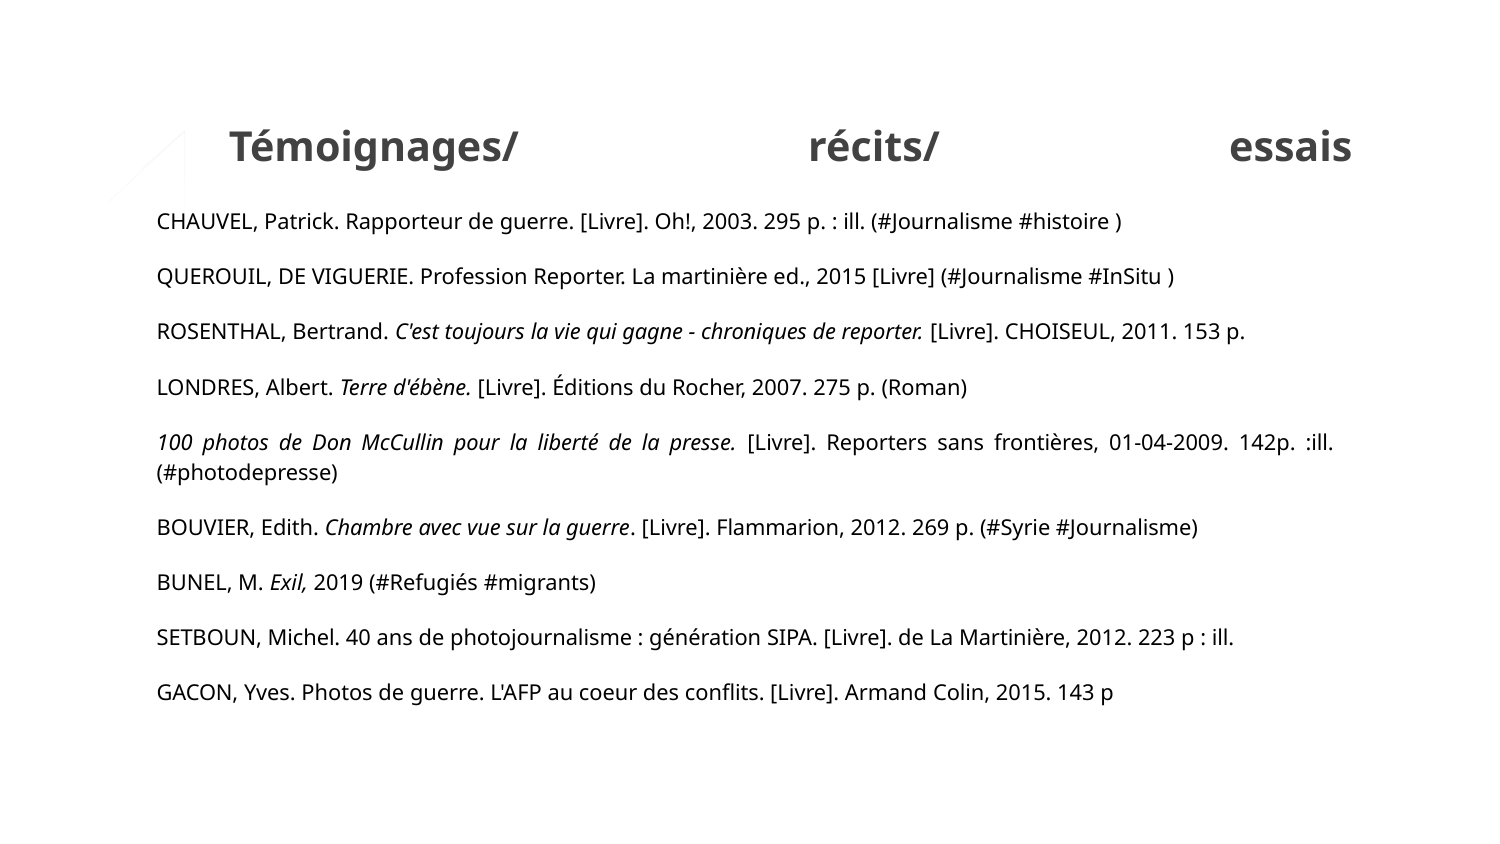

# Témoignages/ récits/ essais
CHAUVEL, Patrick. Rapporteur de guerre. [Livre]. Oh!, 2003. 295 p. : ill. (#Journalisme #histoire )
QUEROUIL, DE VIGUERIE. Profession Reporter. La martinière ed., 2015 [Livre] (#Journalisme #InSitu )
ROSENTHAL, Bertrand. C'est toujours la vie qui gagne - chroniques de reporter. [Livre]. CHOISEUL, 2011. 153 p.
LONDRES, Albert. Terre d'ébène. [Livre]. Éditions du Rocher, 2007. 275 p. (Roman)
100 photos de Don McCullin pour la liberté de la presse. [Livre]. Reporters sans frontières, 01-04-2009. 142p. :ill. (#photodepresse)
BOUVIER, Edith. Chambre avec vue sur la guerre. [Livre]. Flammarion, 2012. 269 p. (#Syrie #Journalisme)
BUNEL, M. Exil, 2019 (#Refugiés #migrants)
SETBOUN, Michel. 40 ans de photojournalisme : génération SIPA. [Livre]. de La Martinière, 2012. 223 p : ill.
GACON, Yves. Photos de guerre. L'AFP au coeur des conflits. [Livre]. Armand Colin, 2015. 143 p